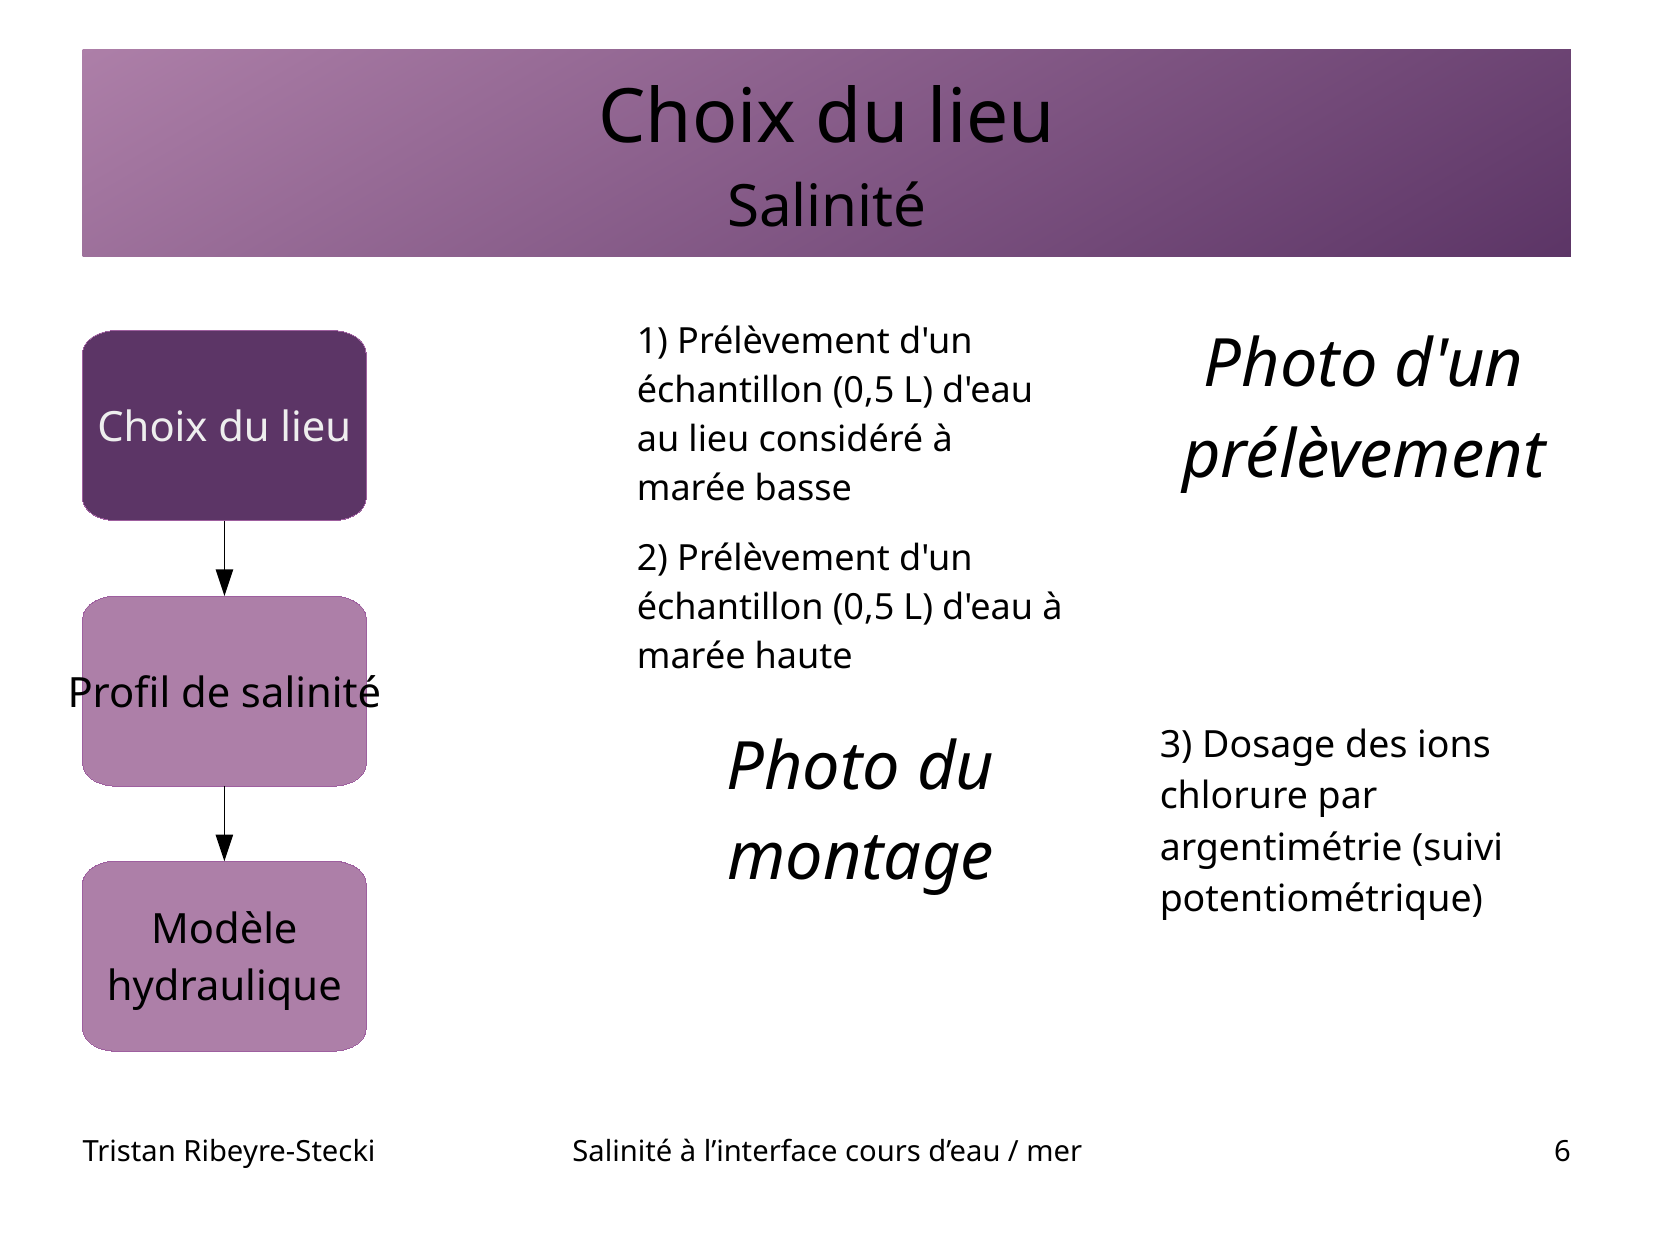

# Choix du lieu Salinité
1) Prélèvement d'un échantillon (0,5 L) d'eau au lieu considéré à marée basse
2) Prélèvement d'un échantillon (0,5 L) d'eau à marée haute
Photo d'un prélèvement
Choix du lieu
Profil de salinité
Photo du montage
3) Dosage des ions chlorure par argentimétrie (suivi potentiométrique)
Modèle
hydraulique
6